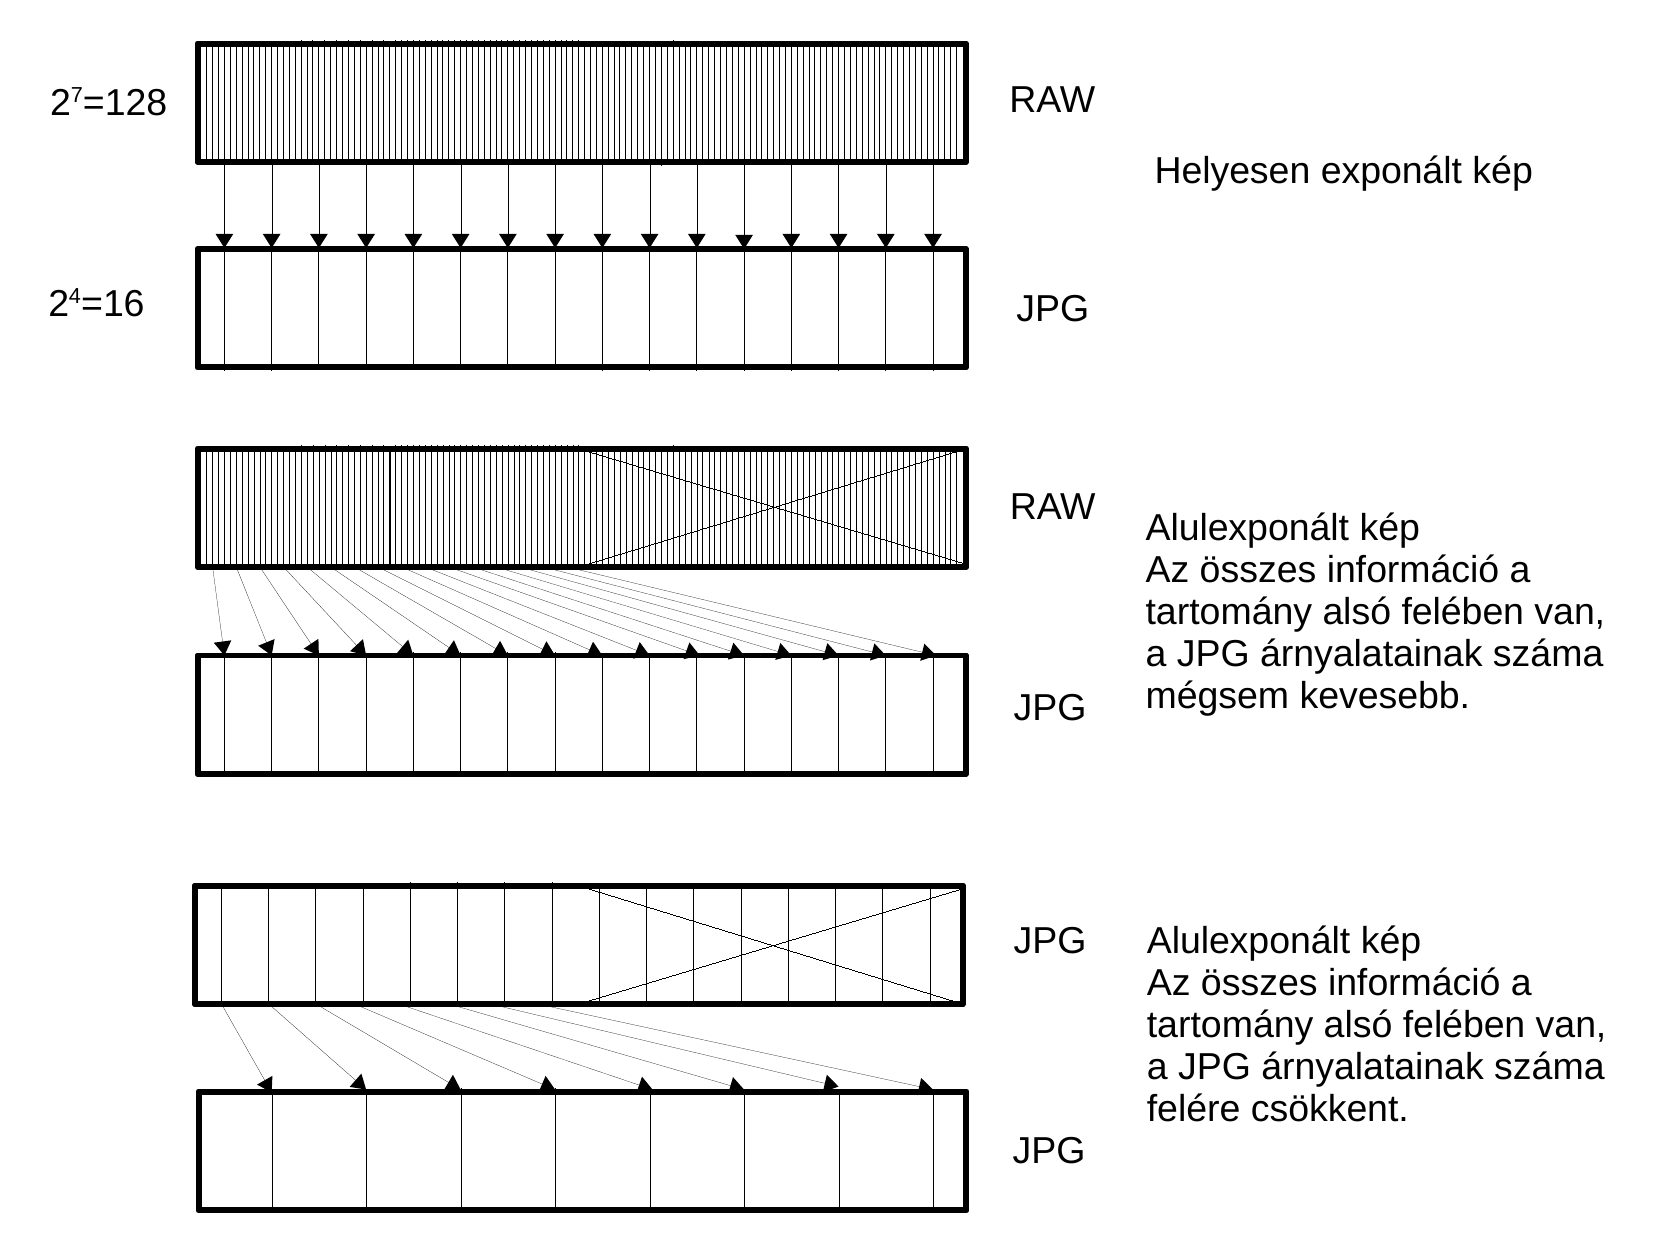

RAW
27=128
Helyesen exponált kép
24=16
JPG
RAW
Alulexponált kép
Az összes információ a
tartomány alsó felében van,
a JPG árnyalatainak száma
mégsem kevesebb.
JPG
JPG
Alulexponált kép
Az összes információ a
tartomány alsó felében van,
a JPG árnyalatainak száma
felére csökkent.
JPG